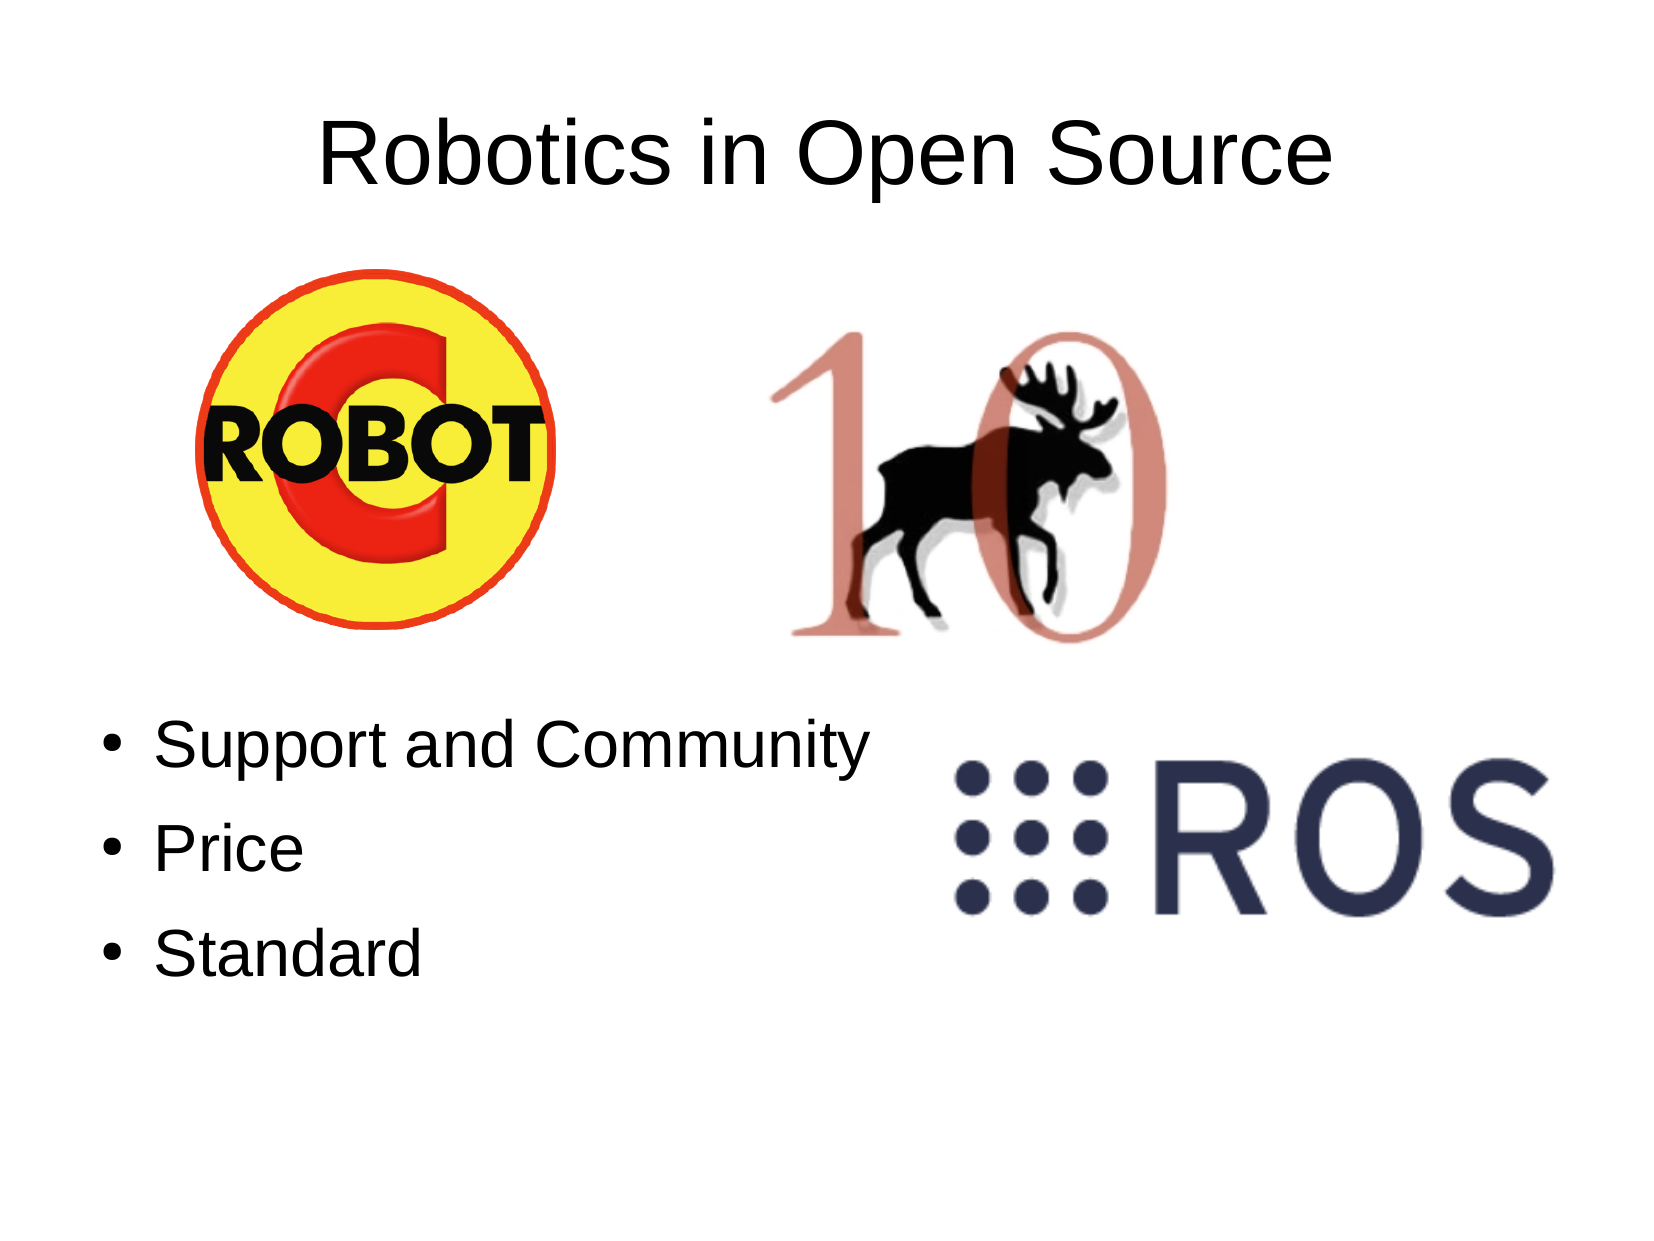

# Robotics in Open Source
Support and Community
Price
Standard